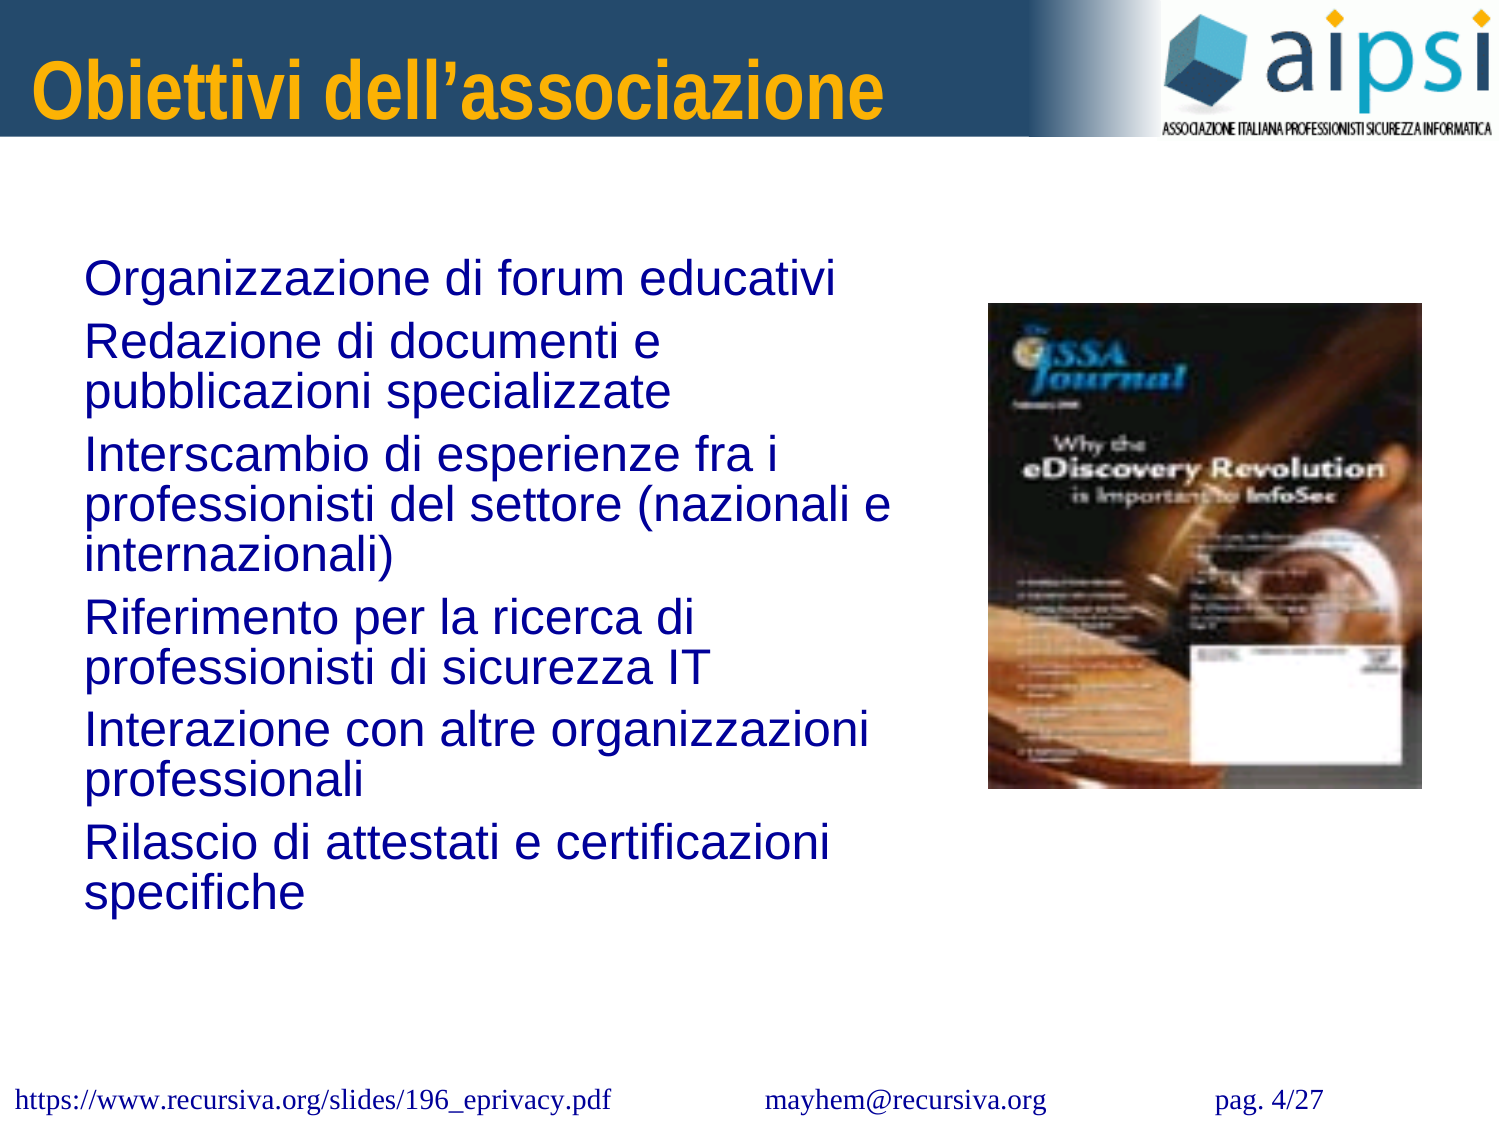

# Obiettivi dell’associazione
Organizzazione di forum educativi
Redazione di documenti e pubblicazioni specializzate
Interscambio di esperienze fra i professionisti del settore (nazionali e internazionali)
Riferimento per la ricerca di professionisti di sicurezza IT
Interazione con altre organizzazioni professionali
Rilascio di attestati e certificazioni specifiche
4